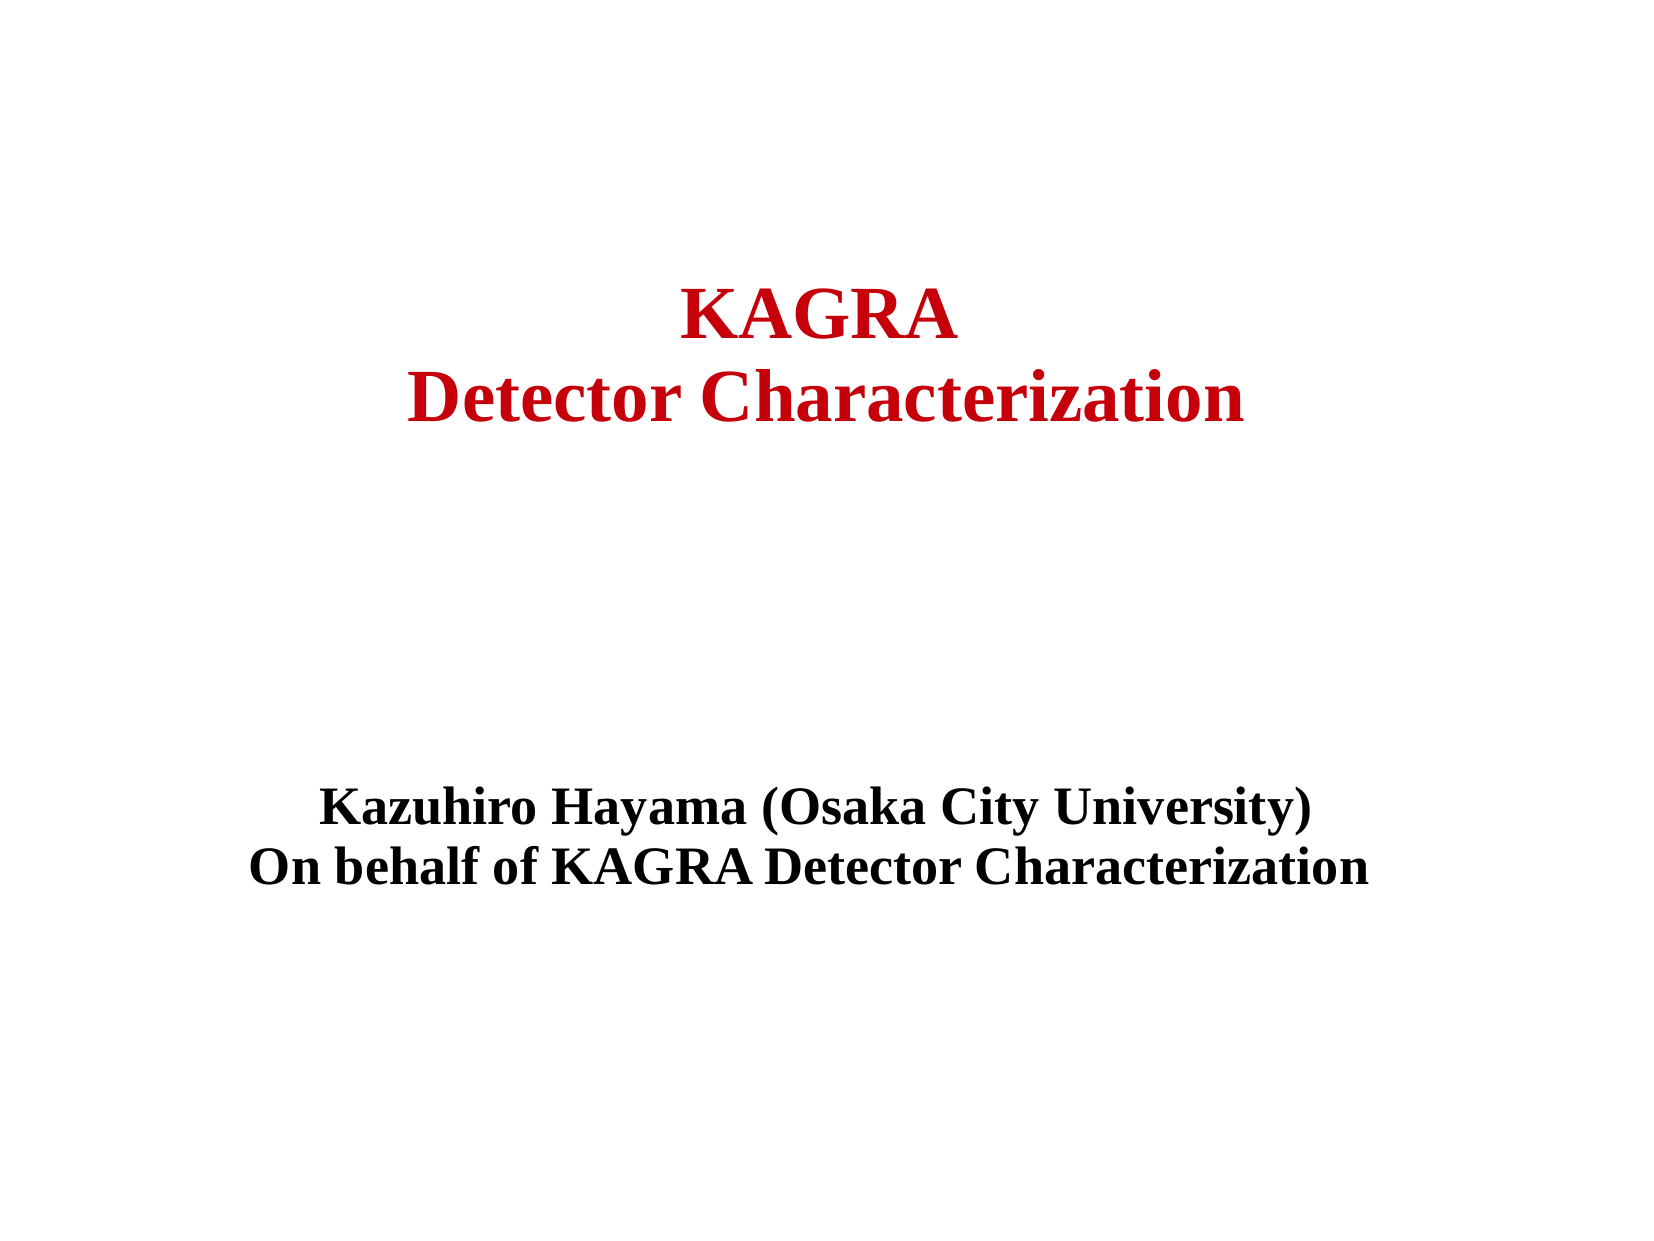

# KAGRA Detector Characterization
Kazuhiro Hayama (Osaka City University)
On behalf of KAGRA Detector Characterization